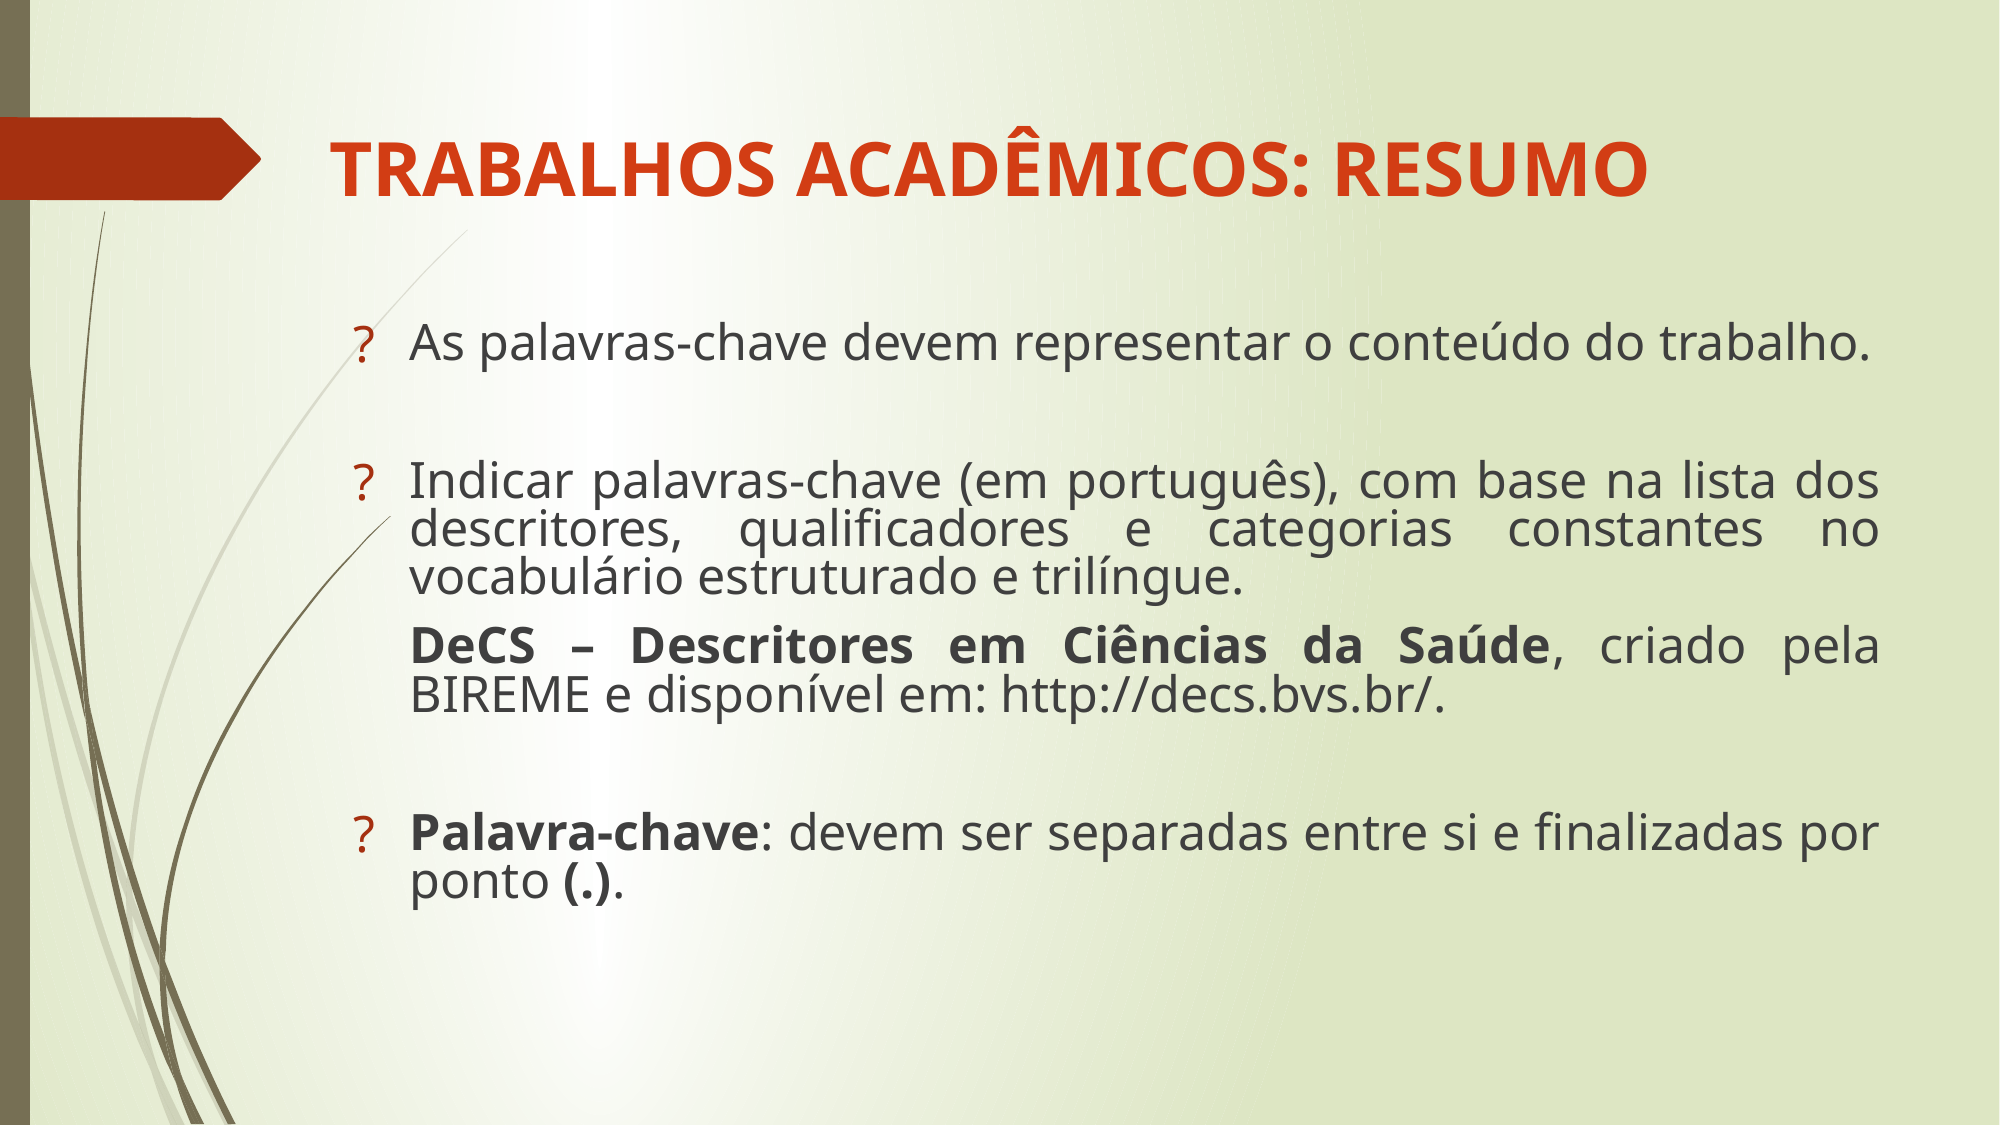

# TRABALHOS ACADÊMICOS: RESUMO
As palavras-chave devem representar o conteúdo do trabalho.
Indicar palavras-chave (em português), com base na lista dos descritores, qualificadores e categorias constantes no vocabulário estruturado e trilíngue.
DeCS – Descritores em Ciências da Saúde, criado pela BIREME e disponível em: http://decs.bvs.br/.
Palavra-chave: devem ser separadas entre si e finalizadas por ponto (.).